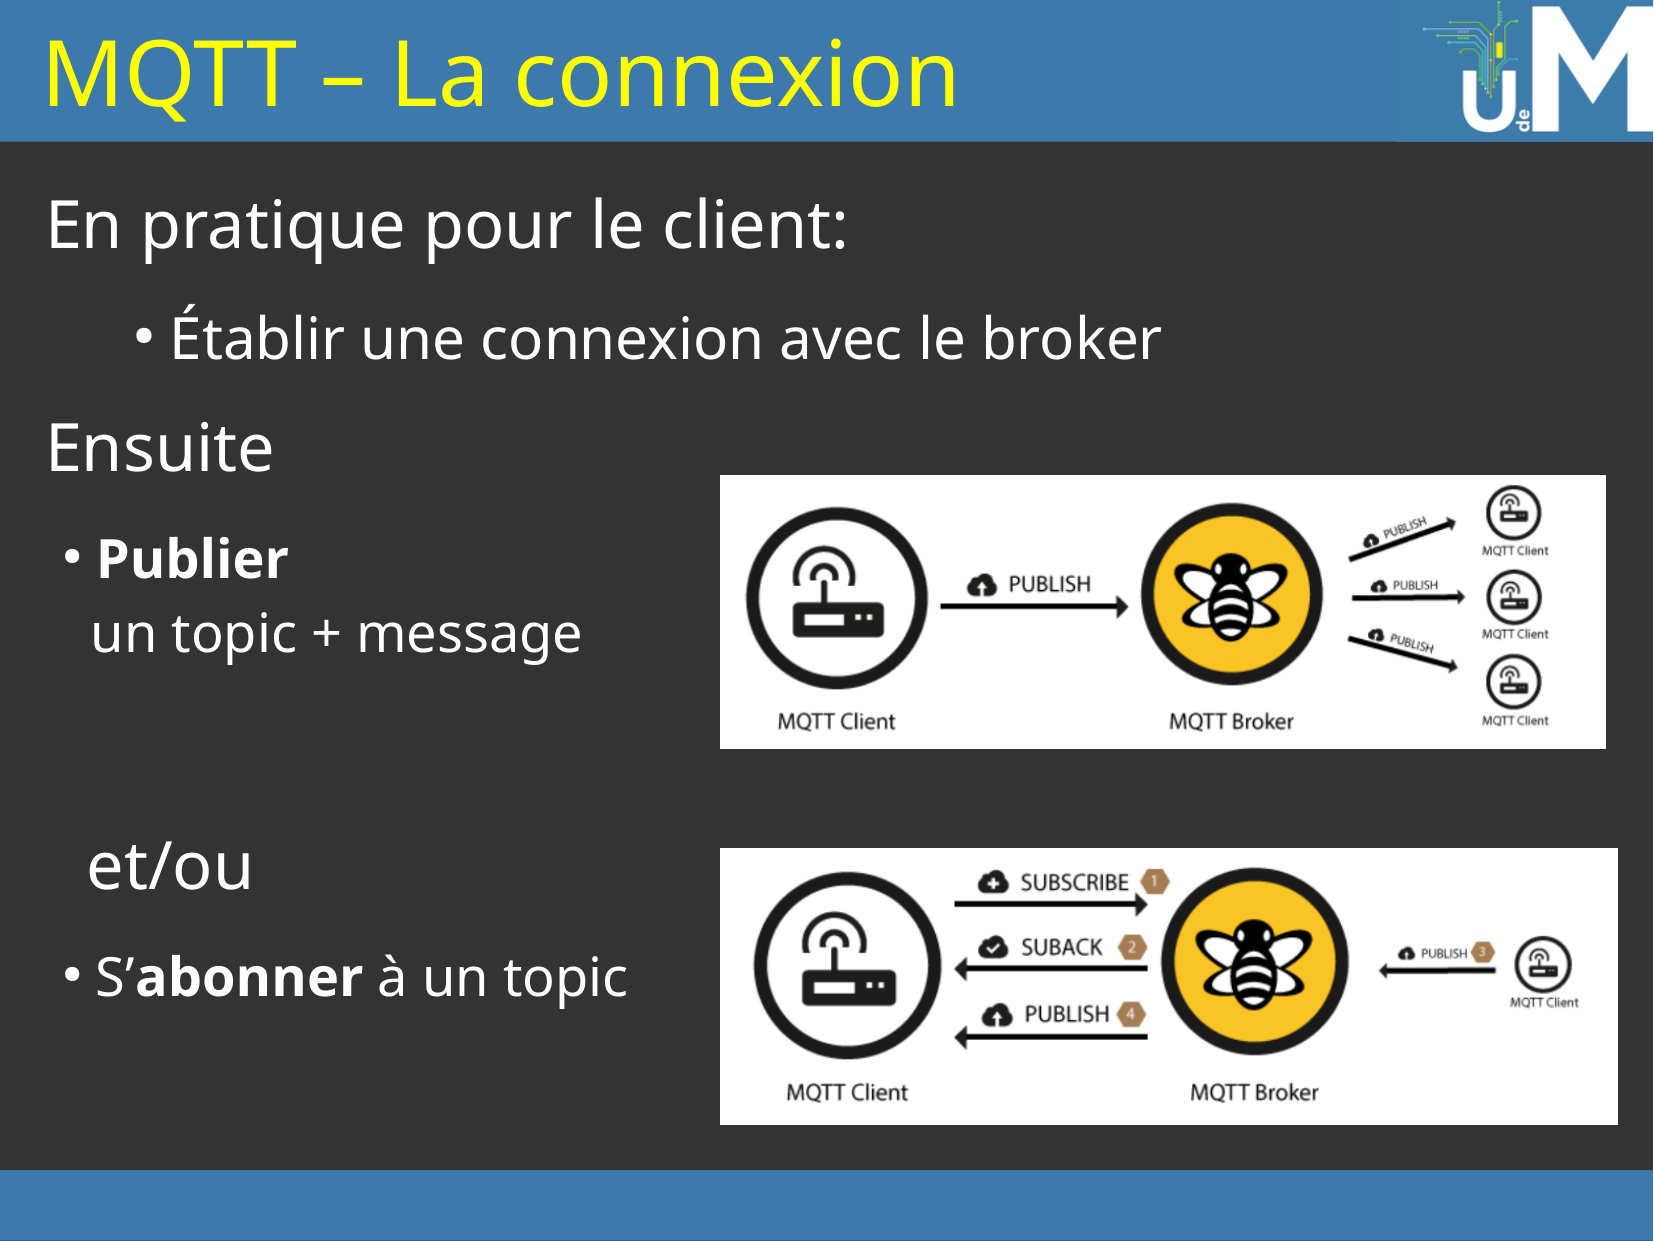

# MQTT – La connexion
En pratique pour le client:
 Établir une connexion avec le broker
Ensuite
 Publier
 un topic + message
et/ou
 S’abonner à un topic